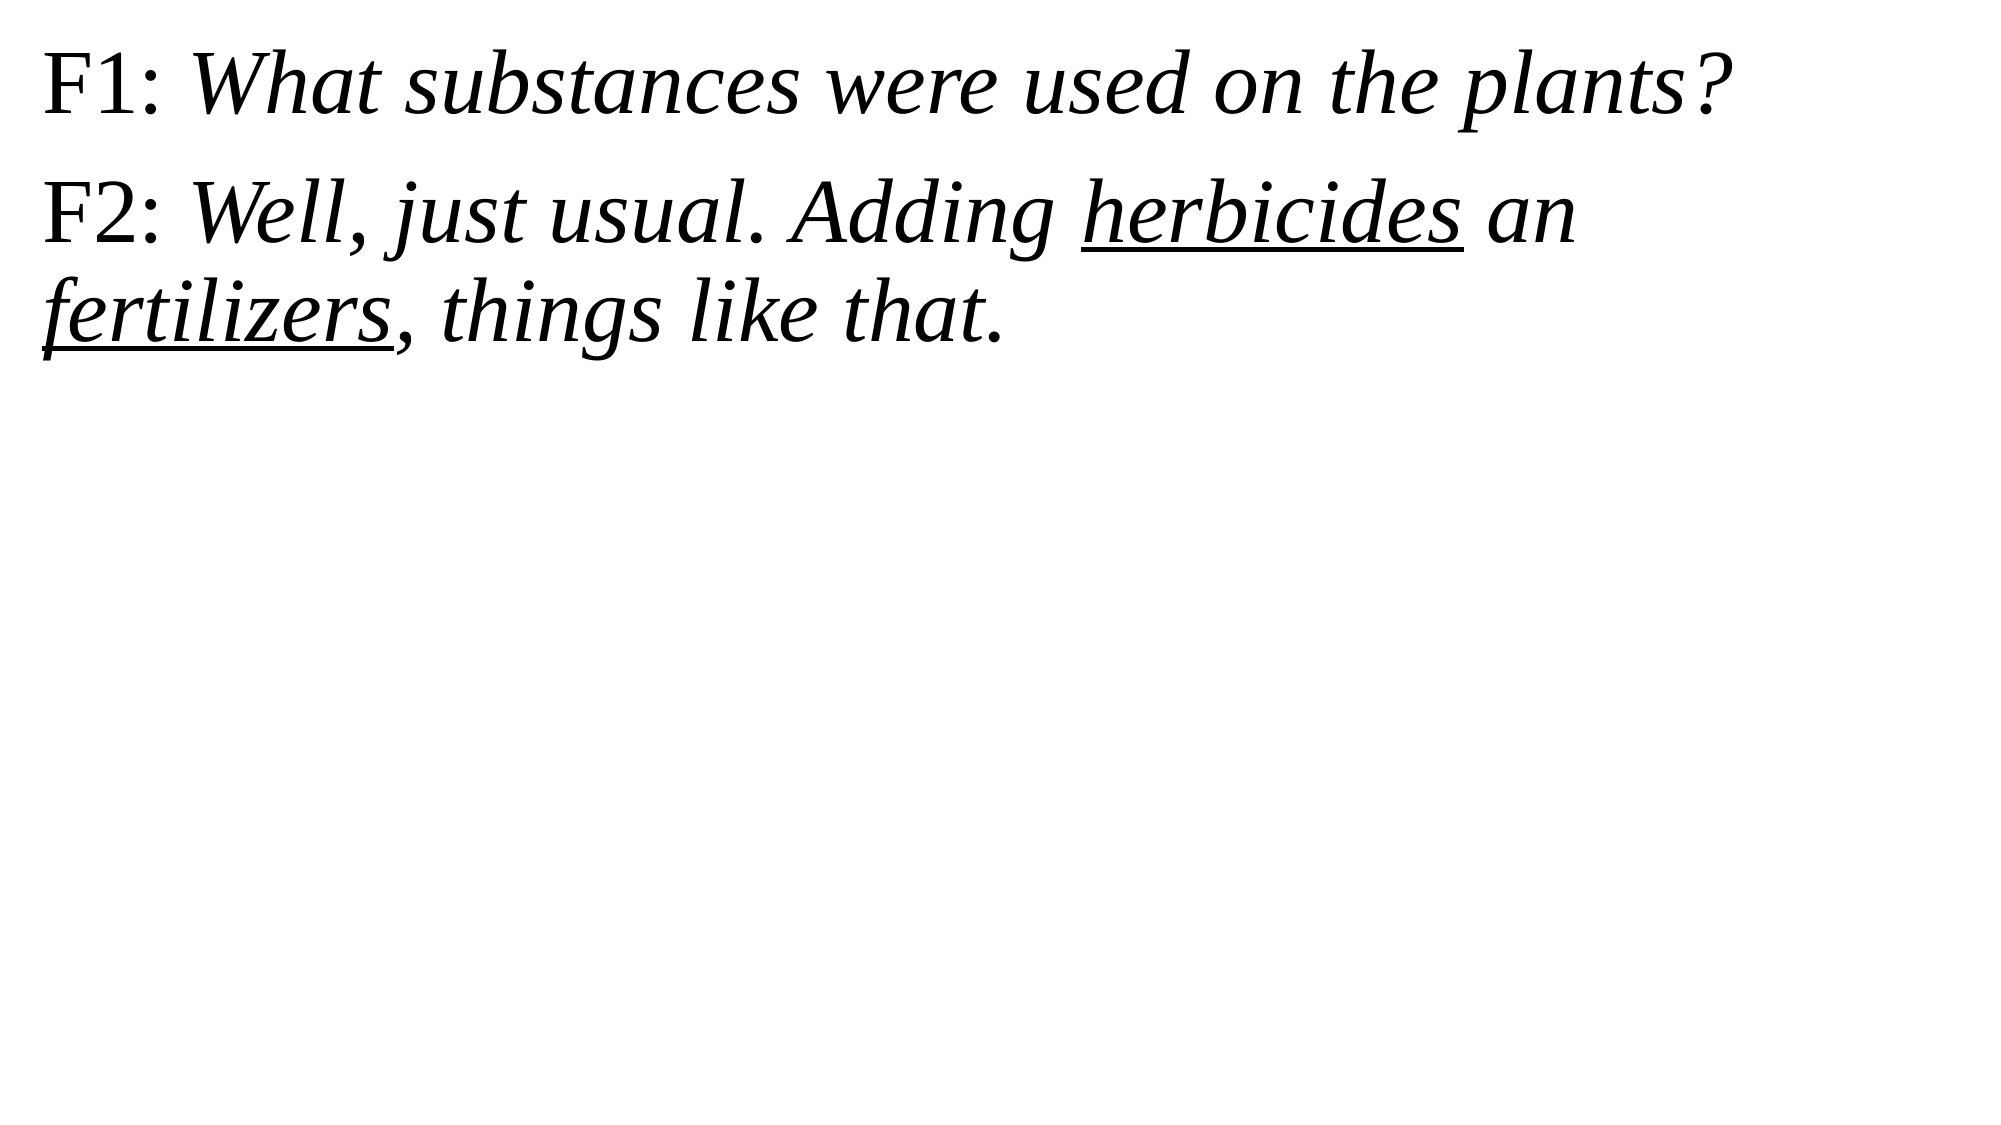

# F1: What substances were used on the plants?
F2: Well, just usual. Adding herbicides an fertilizers, things like that.